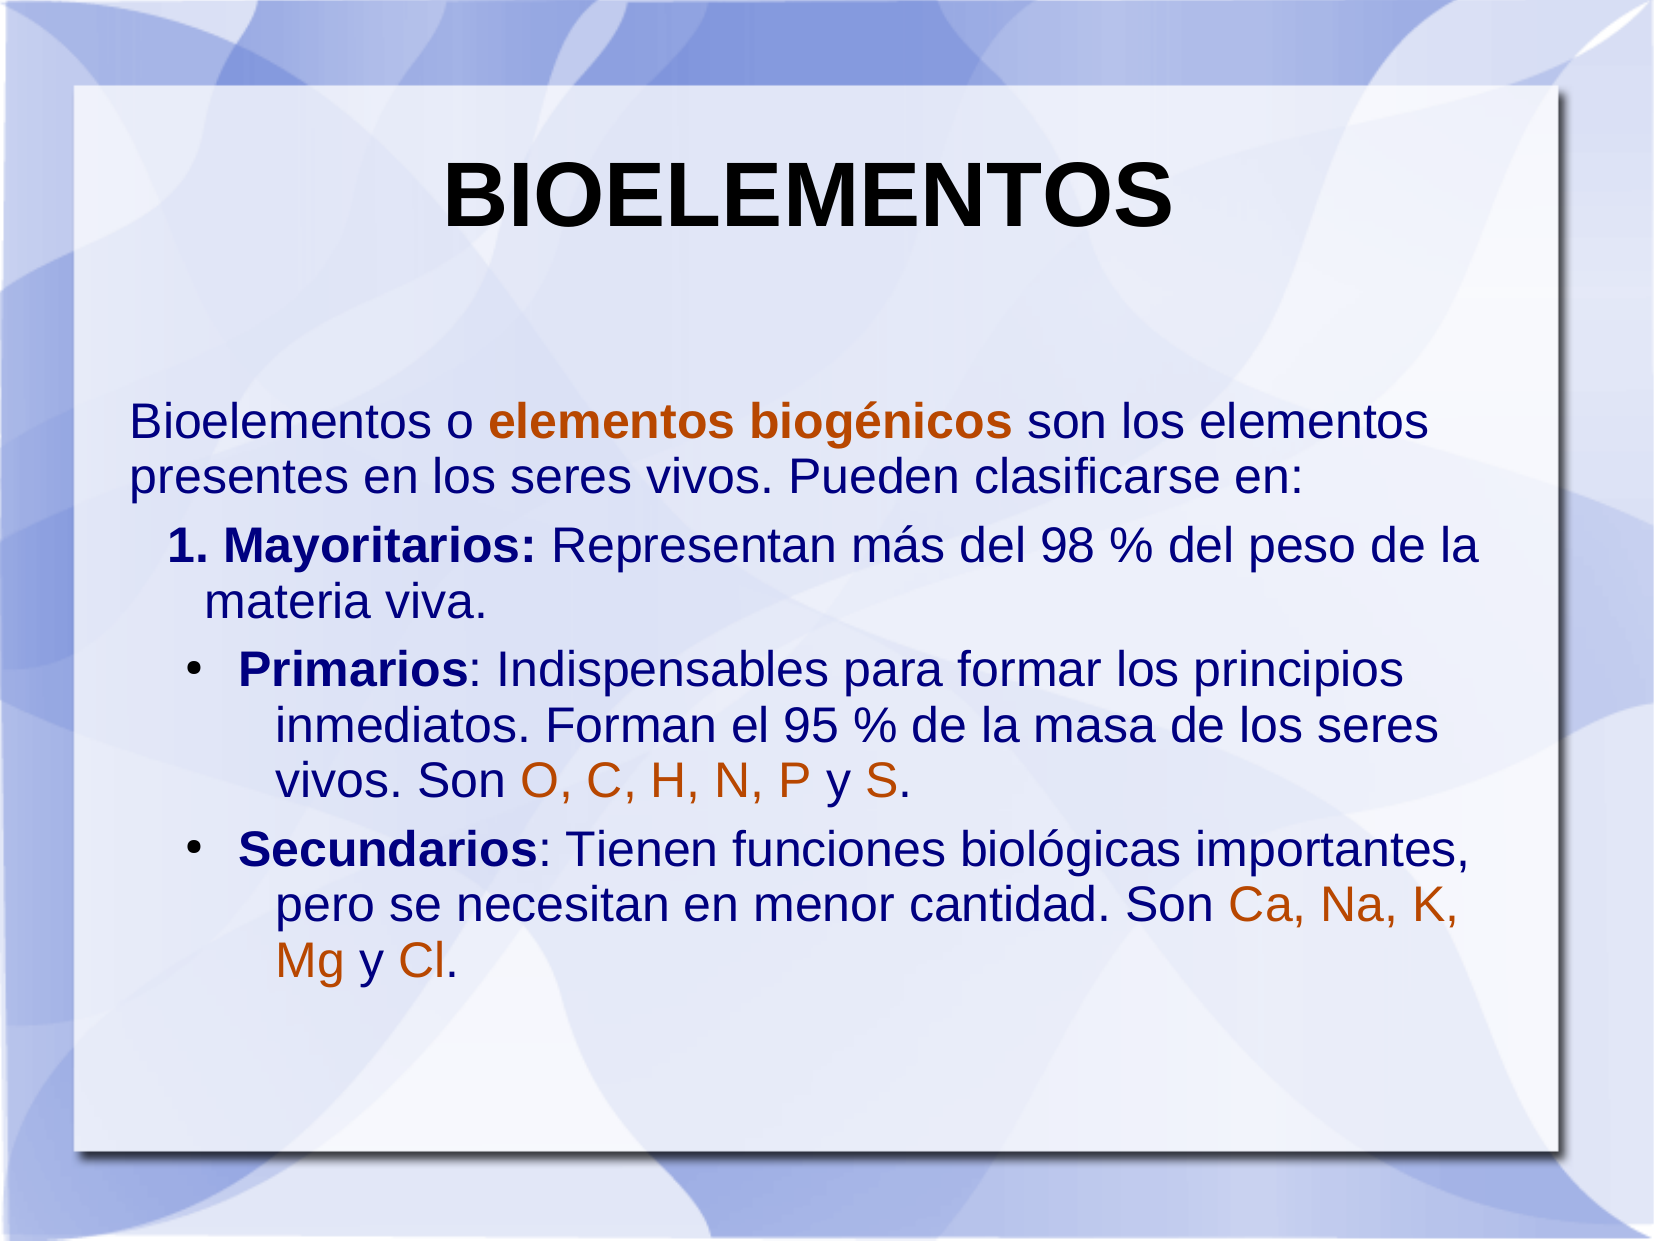

# BIOELEMENTOS
Bioelementos o elementos biogénicos son los elementos presentes en los seres vivos. Pueden clasificarse en:
1. Mayoritarios: Representan más del 98 % del peso de la materia viva.
Primarios: Indispensables para formar los principios inmediatos. Forman el 95 % de la masa de los seres vivos. Son O, C, H, N, P y S.
Secundarios: Tienen funciones biológicas importantes, pero se necesitan en menor cantidad. Son Ca, Na, K, Mg y Cl.